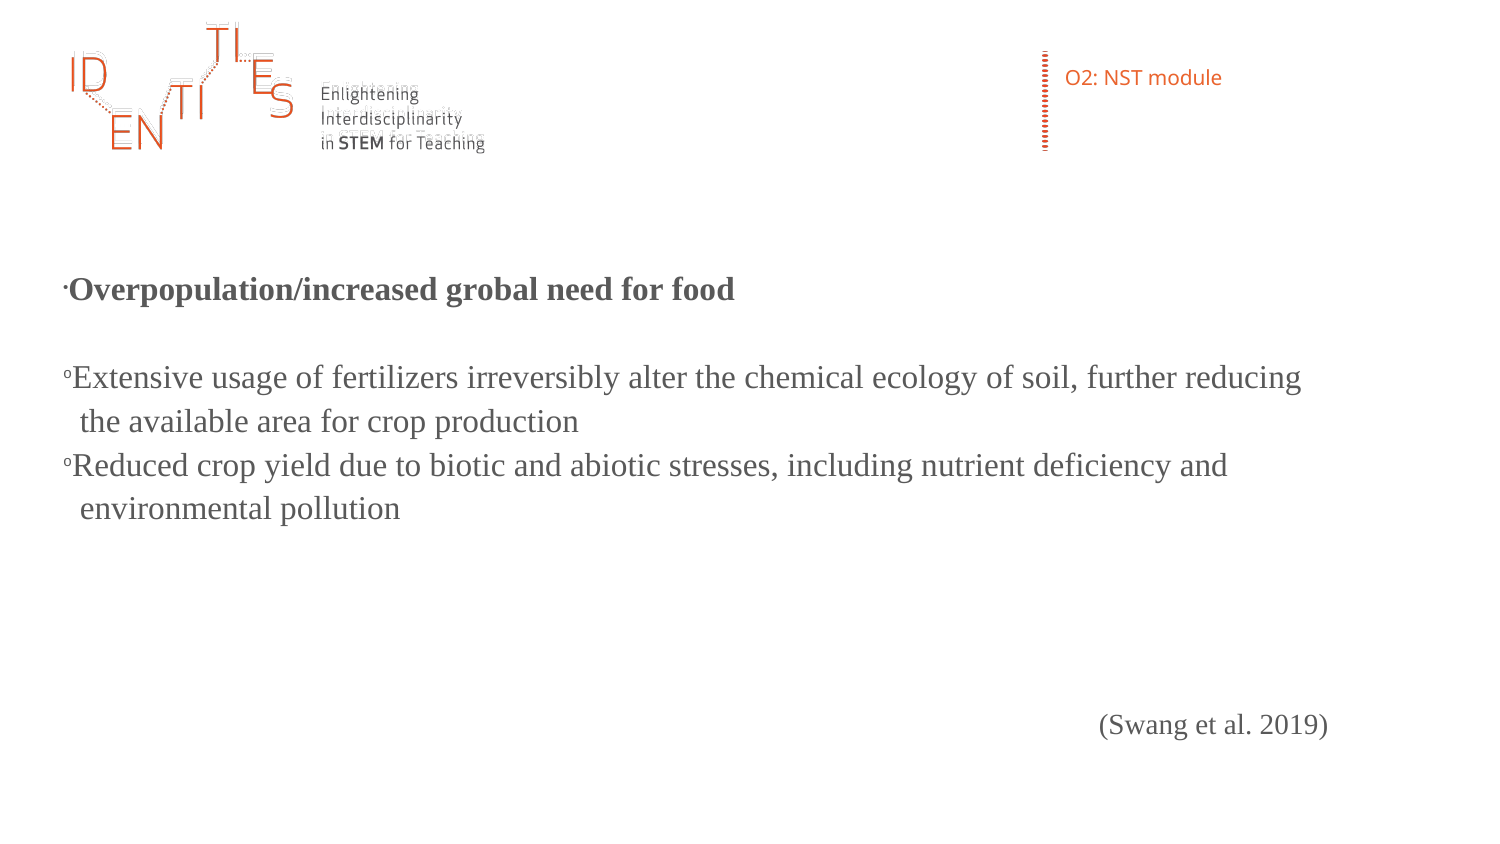

O2: NST module
Overpopulation/increased grobal need for food
Extensive usage of fertilizers irreversibly alter the chemical ecology of soil, further reducing the available area for crop production
Reduced crop yield due to biotic and abiotic stresses, including nutrient deficiency and environmental pollution
(Swang et al. 2019)